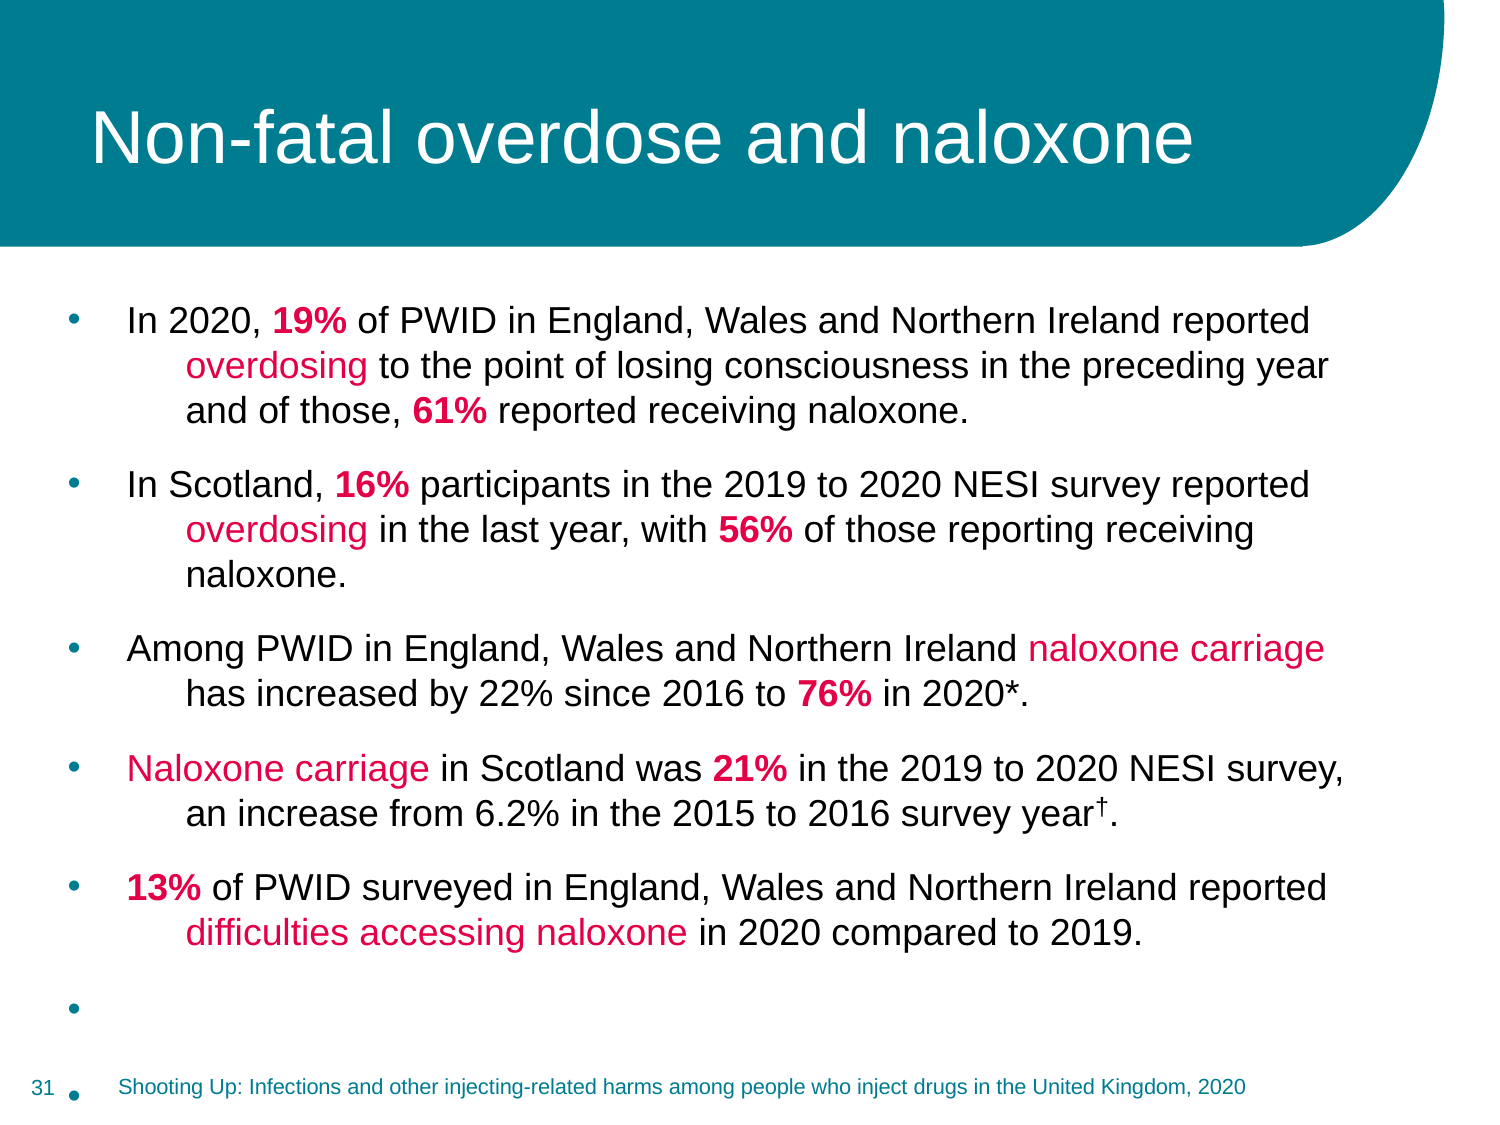

# Non-fatal overdose and naloxone
In 2020, 19% of PWID in England, Wales and Northern Ireland reported overdosing to the point of losing consciousness in the preceding year and of those, 61% reported receiving naloxone.
In Scotland, 16% participants in the 2019 to 2020 NESI survey reported overdosing in the last year, with 56% of those reporting receiving naloxone.
Among PWID in England, Wales and Northern Ireland naloxone carriage has increased by 22% since 2016 to 76% in 2020*.
Naloxone carriage in Scotland was 21% in the 2019 to 2020 NESI survey, an increase from 6.2% in the 2015 to 2016 survey year†.
13% of PWID surveyed in England, Wales and Northern Ireland reported difficulties accessing naloxone in 2020 compared to 2019.
31
Shooting Up: Infections and other injecting-related harms among people who inject drugs in the United Kingdom, 2020